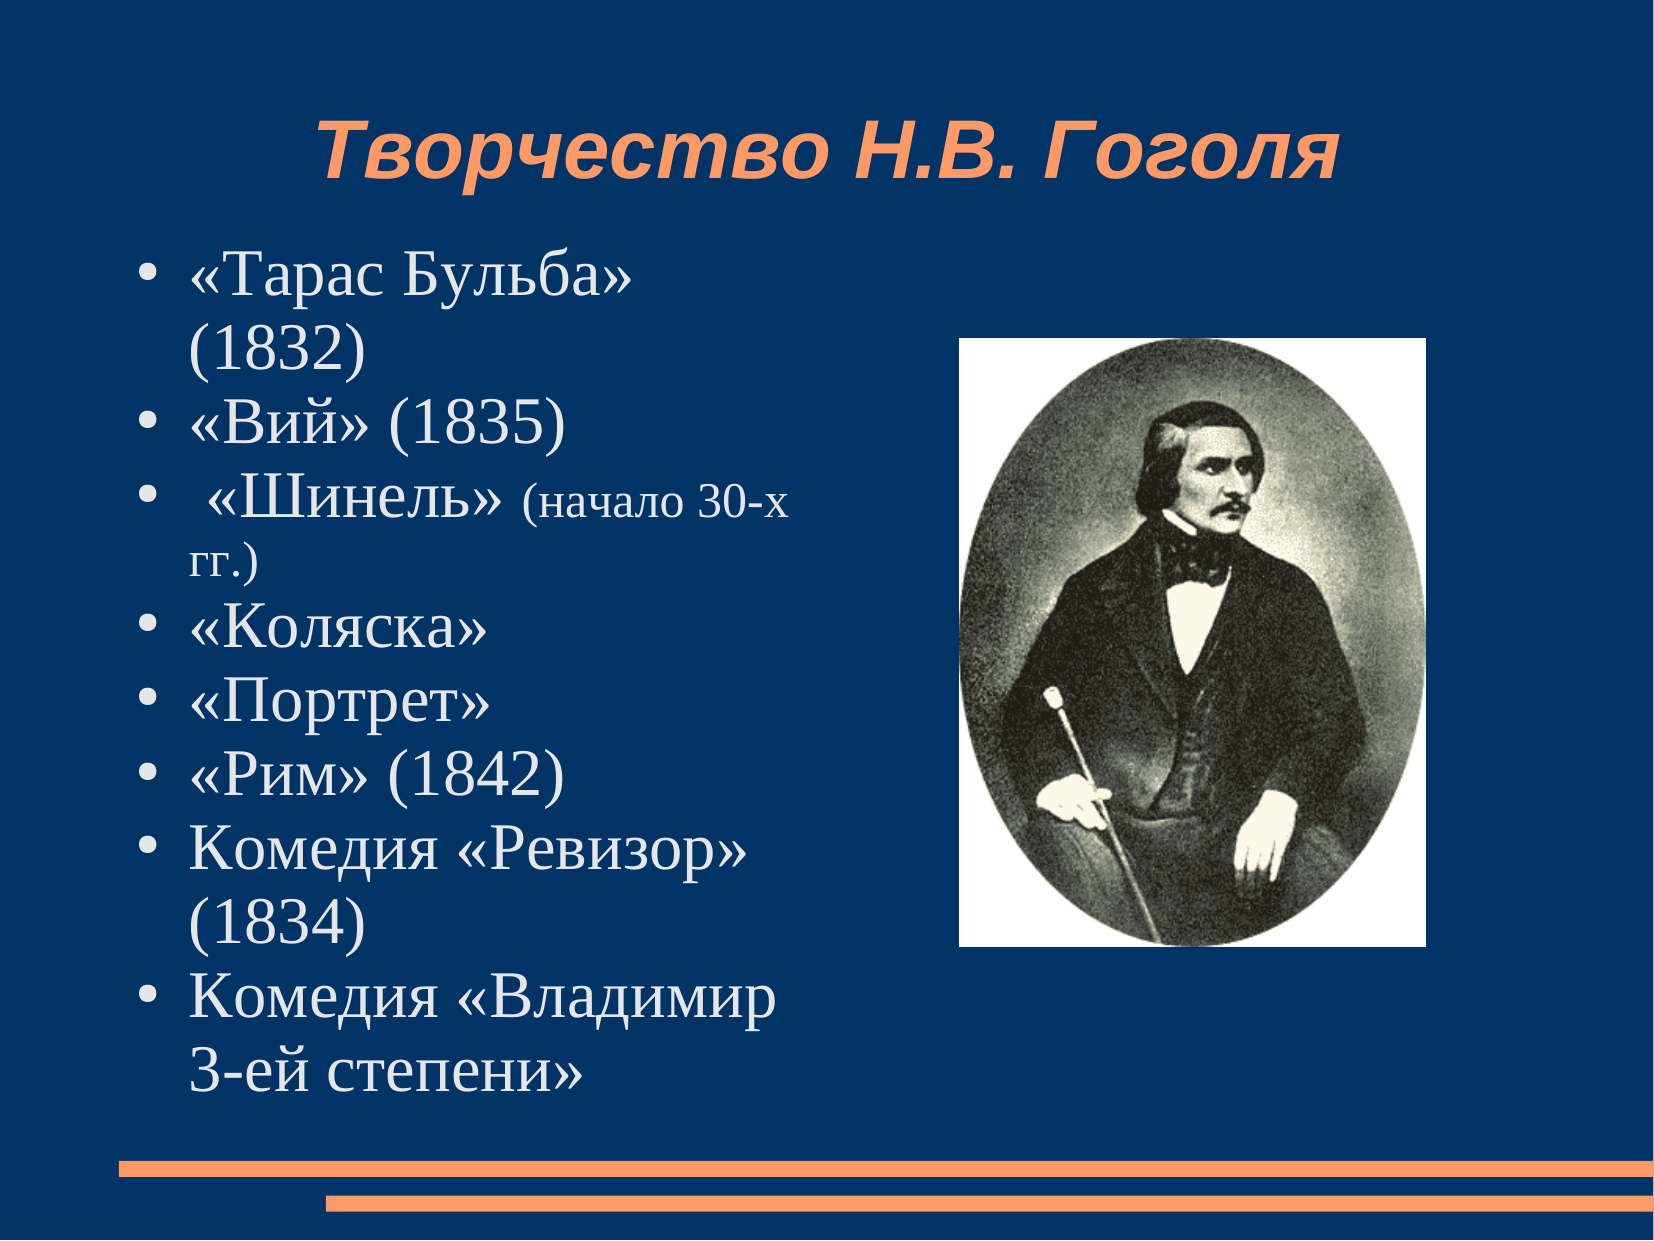

# Творчество Н.В. Гоголя
«Тарас Бульба» (1832)
«Вий» (1835)
 «Шинель» (начало 30-х гг.)
«Коляска»
«Портрет»
«Рим» (1842)
Комедия «Ревизор» (1834)
Комедия «Владимир 3-ей степени»